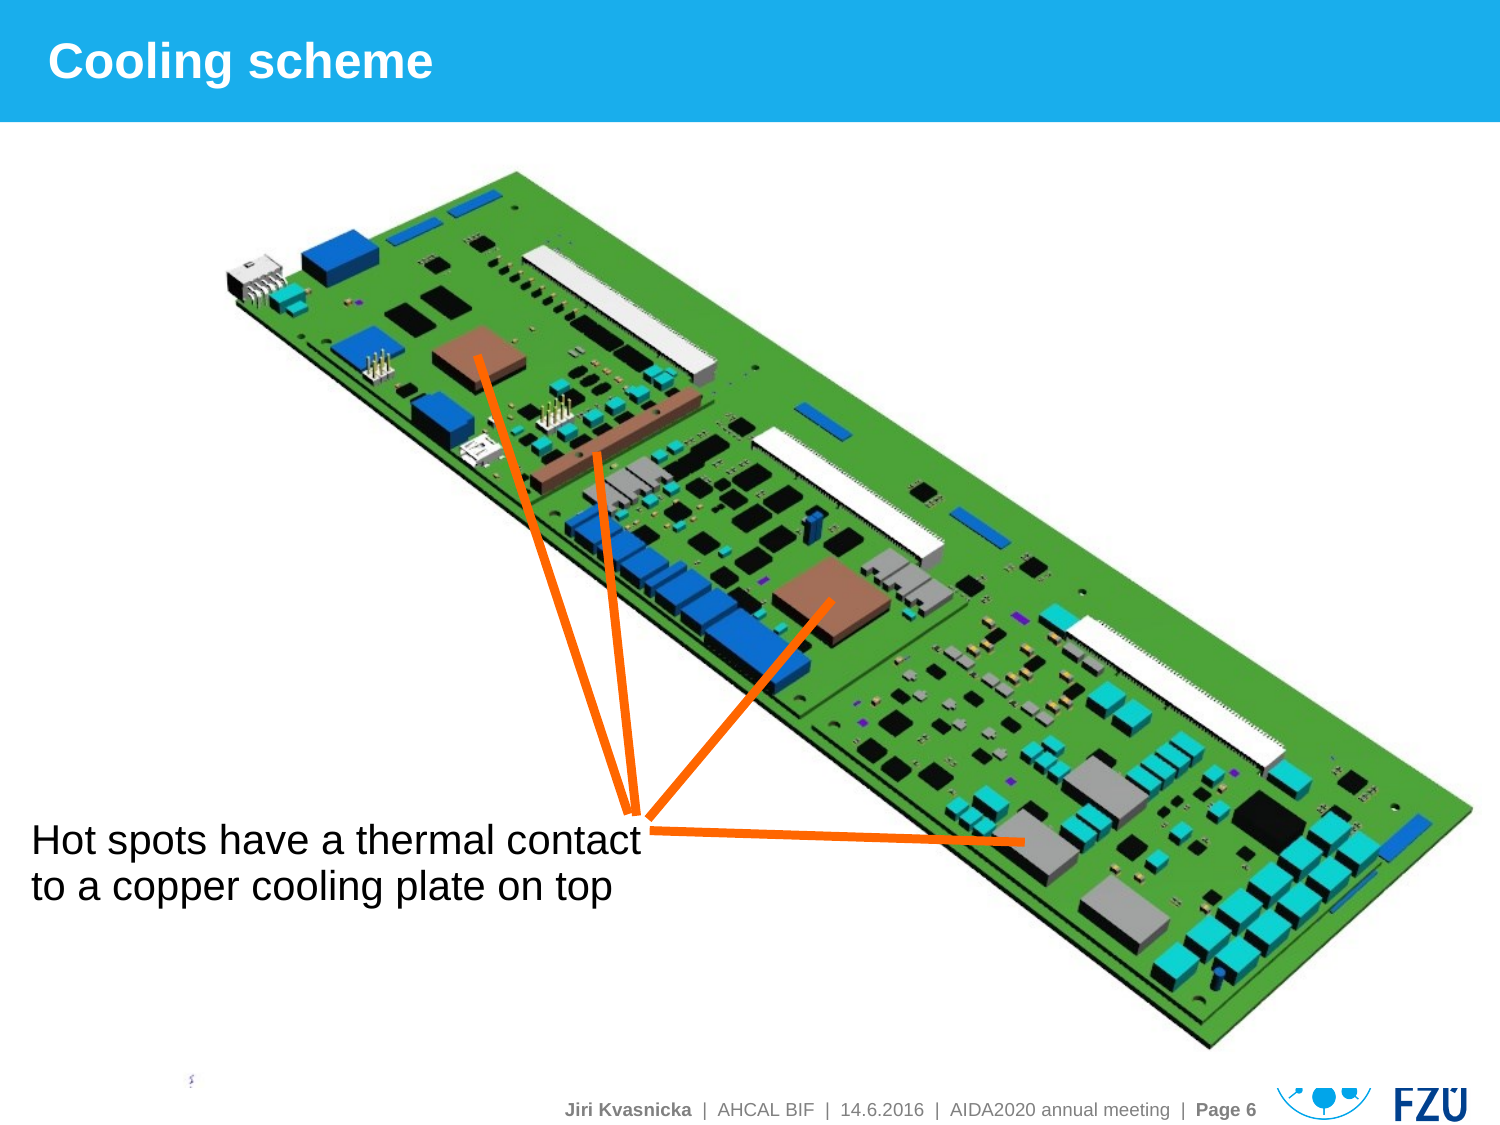

# Cooling scheme
Hot spots have a thermal contact
to a copper cooling plate on top